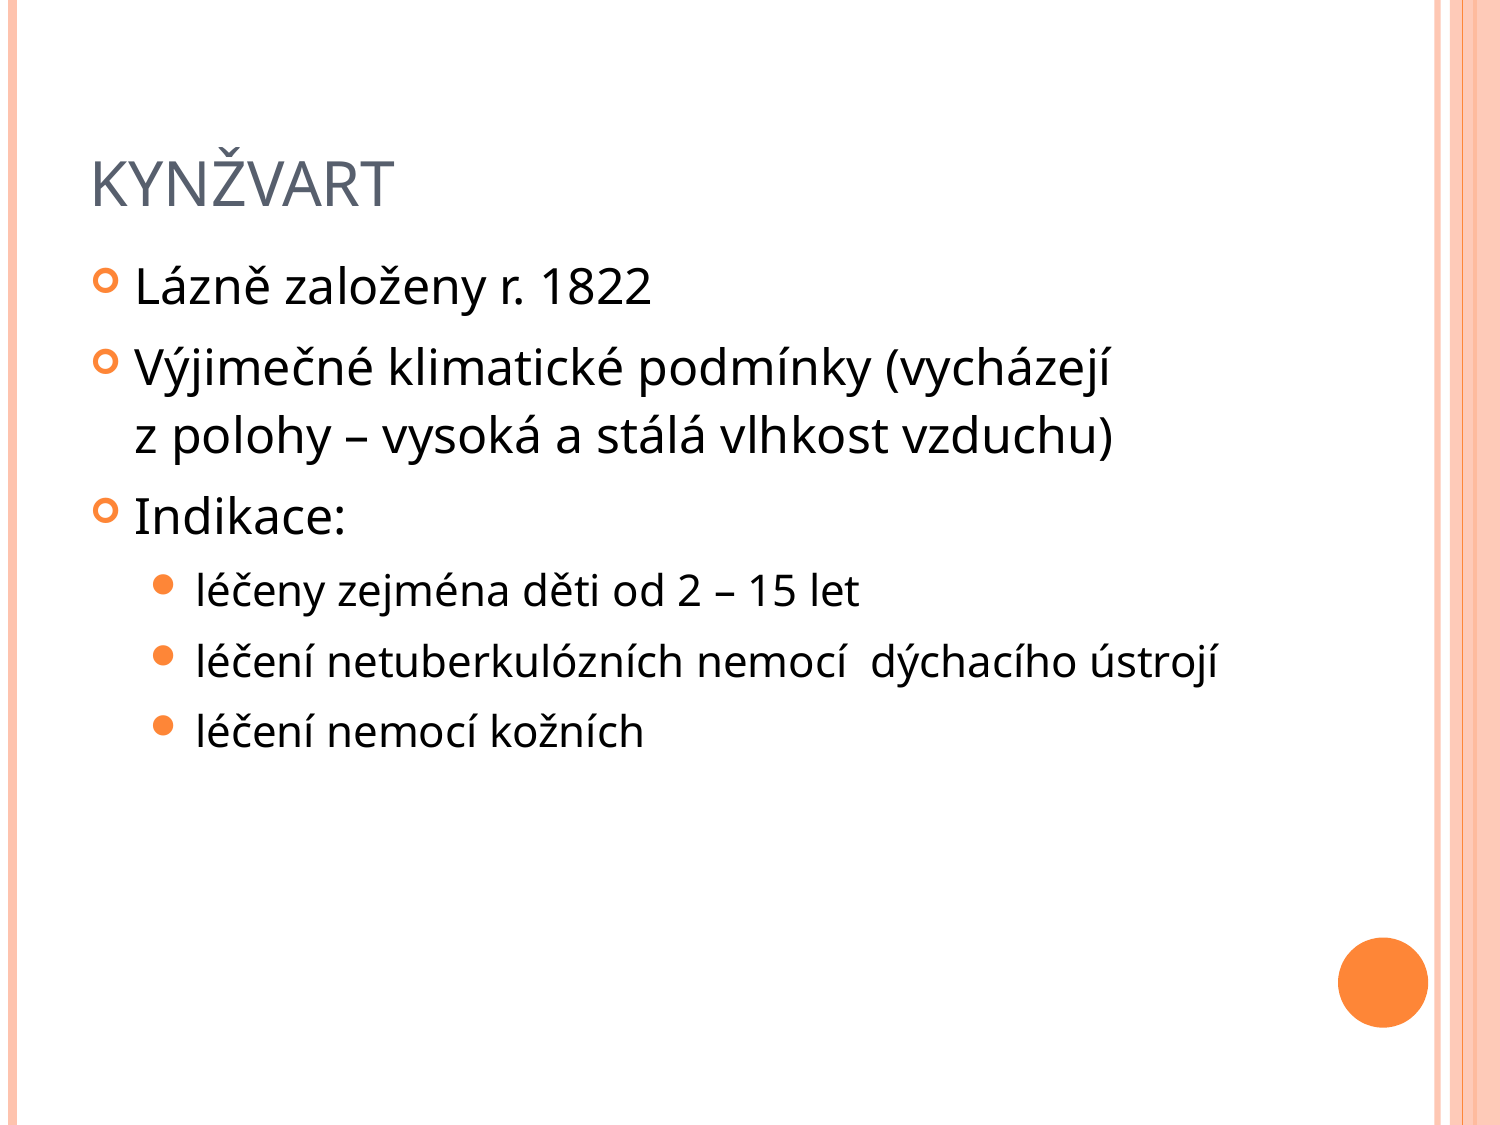

# KYNŽVART
Lázně založeny r. 1822
Výjimečné klimatické podmínky (vycházejí
z polohy – vysoká a stálá vlhkost vzduchu)
Indikace:
léčeny zejména děti od 2 – 15 let
léčení netuberkulózních nemocí dýchacího ústrojí
léčení nemocí kožních